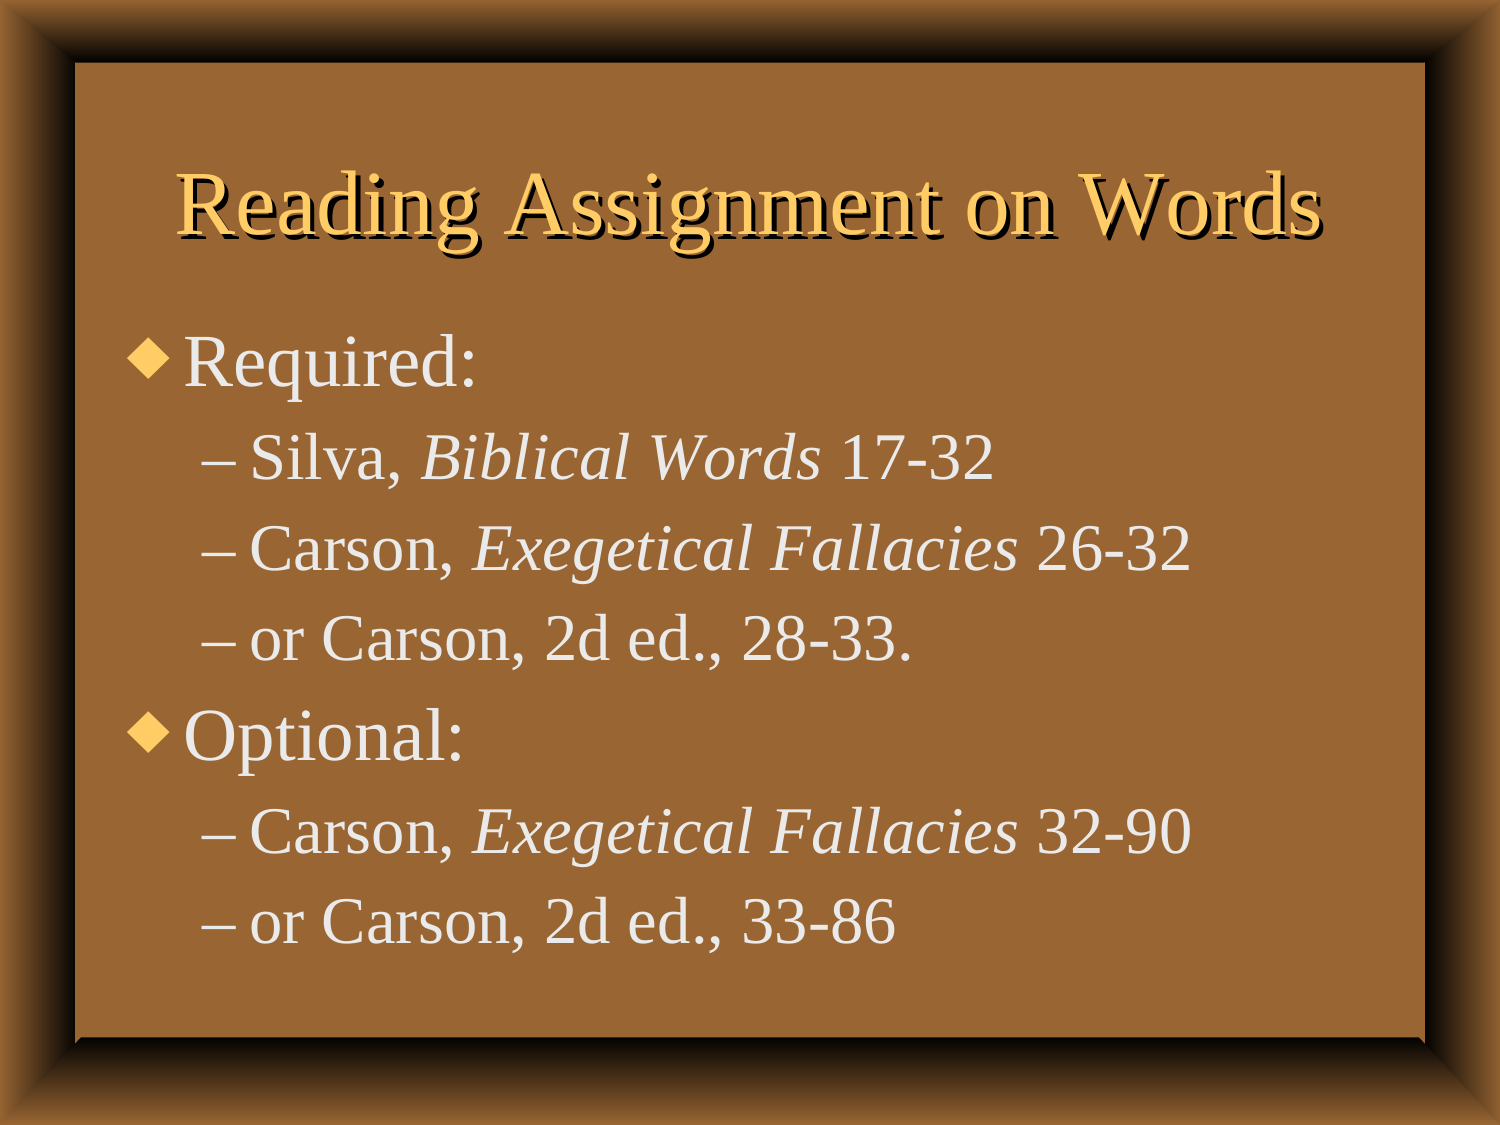

# Reading Assignment on Words
Required:
Silva, Biblical Words 17-32
Carson, Exegetical Fallacies 26-32
or Carson, 2d ed., 28-33.
Optional:
Carson, Exegetical Fallacies 32-90
or Carson, 2d ed., 33-86